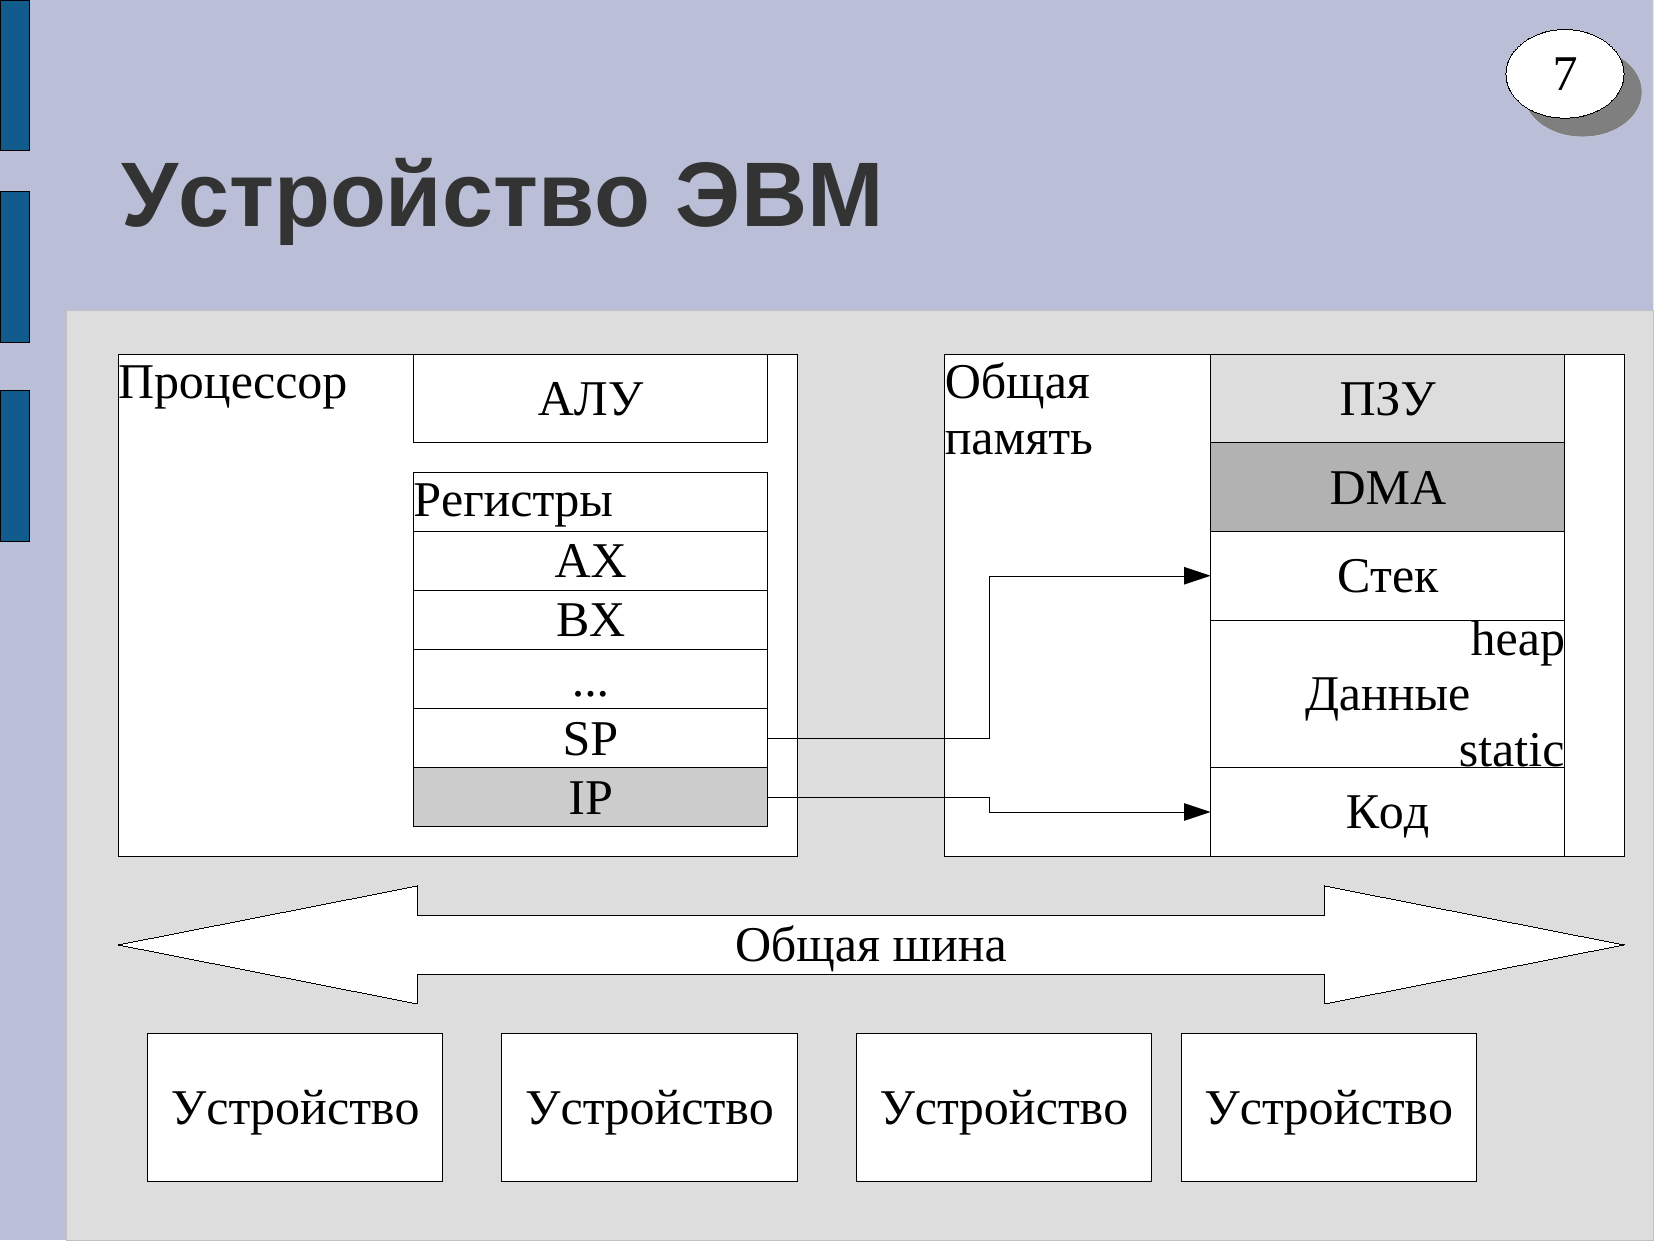

7
# Устройство ЭВМ
Процессор
АЛУ
Общая
память
ПЗУ
DMA
Регистры
AX
Стек
BX
heap
Данные
static
...
SP
IP
Код
Общая шина
Устройство
Устройство
Устройство
Устройство